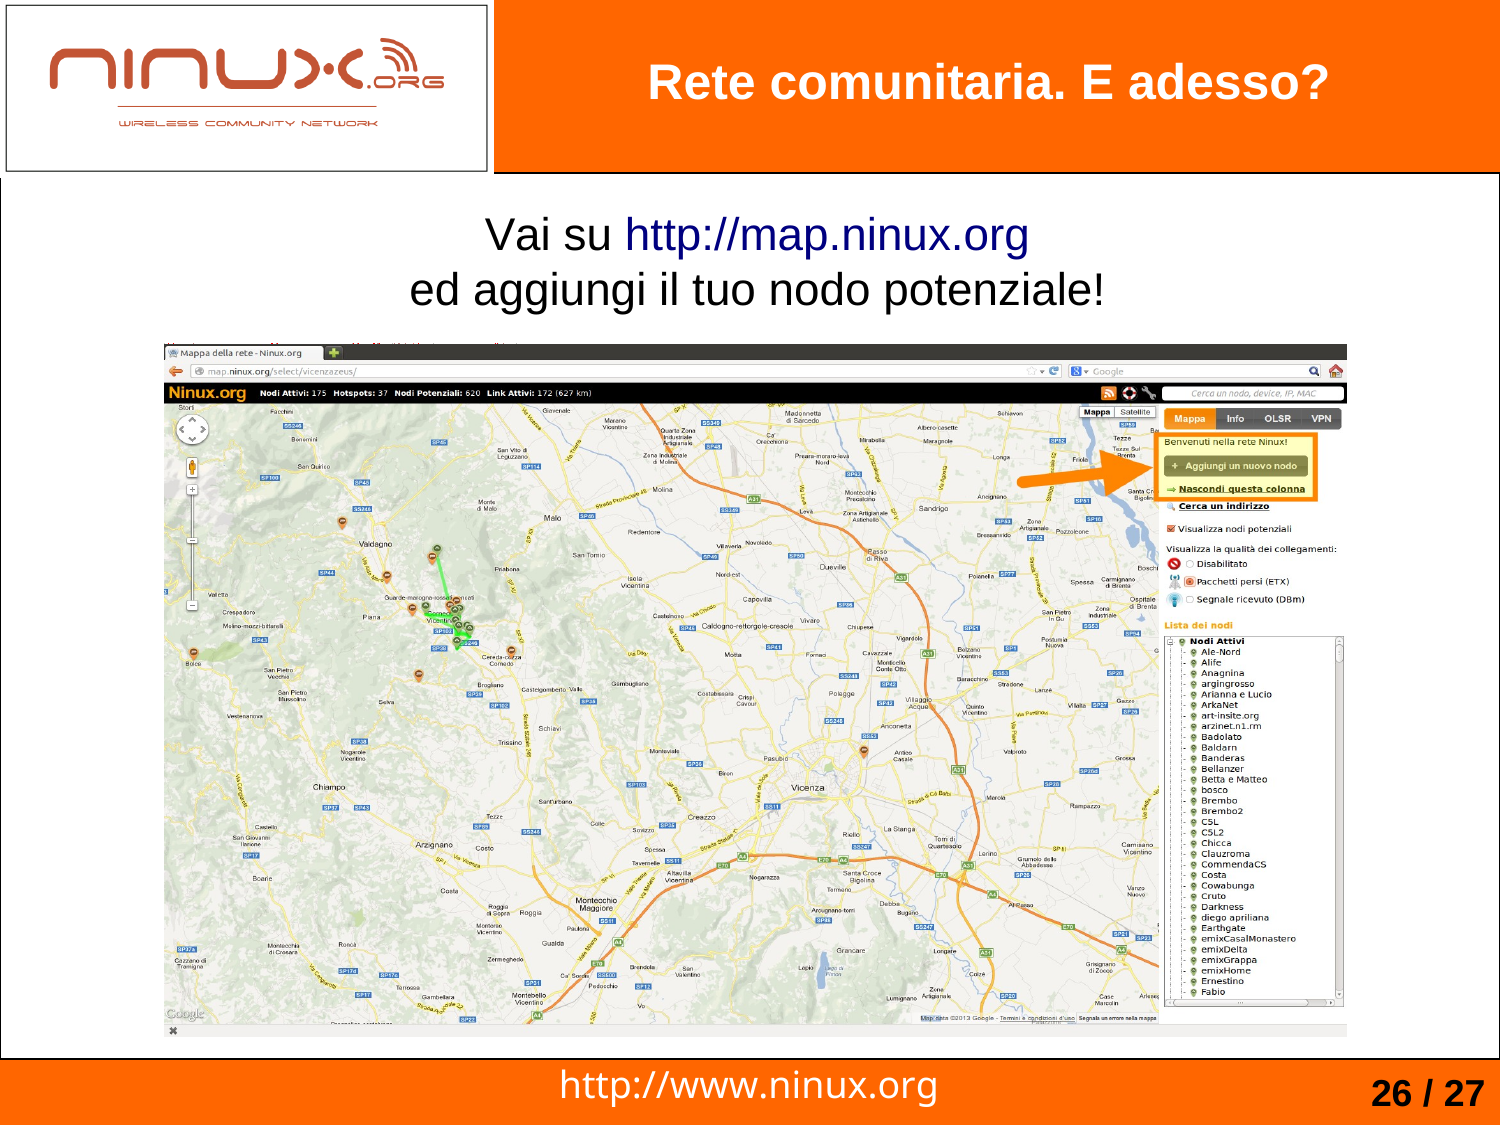

# Rete comunitaria. E adesso?
Vai su http://map.ninux.org
ed aggiungi il tuo nodo potenziale!
http://www.ninux.org